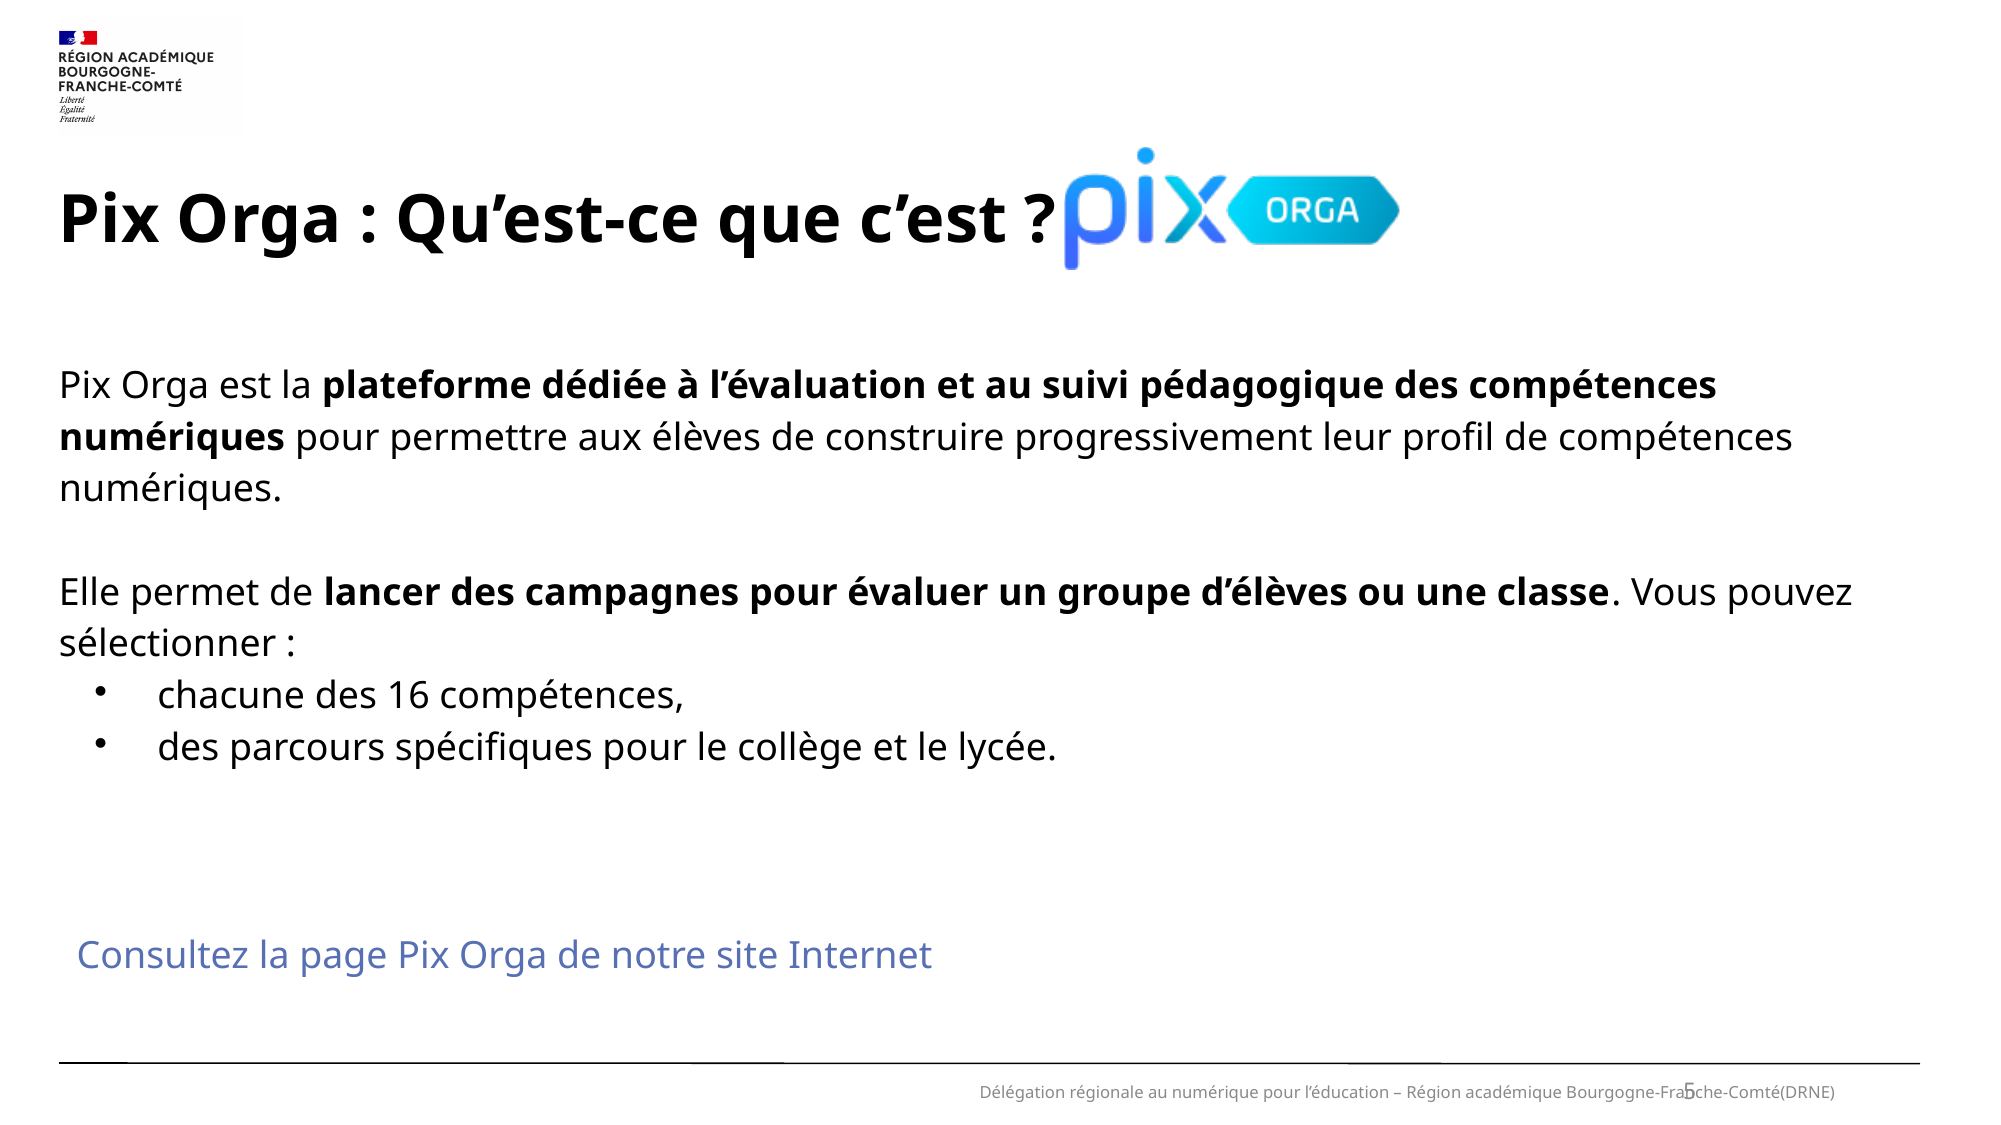

# Pix Orga : Qu’est-ce que c’est ?
Pix Orga est la plateforme dédiée à l’évaluation et au suivi pédagogique des compétences numériques pour permettre aux élèves de construire progressivement leur profil de compétences numériques.
Elle permet de lancer des campagnes pour évaluer un groupe d’élèves ou une classe. Vous pouvez sélectionner :
 chacune des 16 compétences,
 des parcours spécifiques pour le collège et le lycée.
Consultez la page Pix Orga de notre site Internet
Délégation régionale au numérique pour l’éducation – Région académique Bourgogne-Franche-Comté(DRNE)